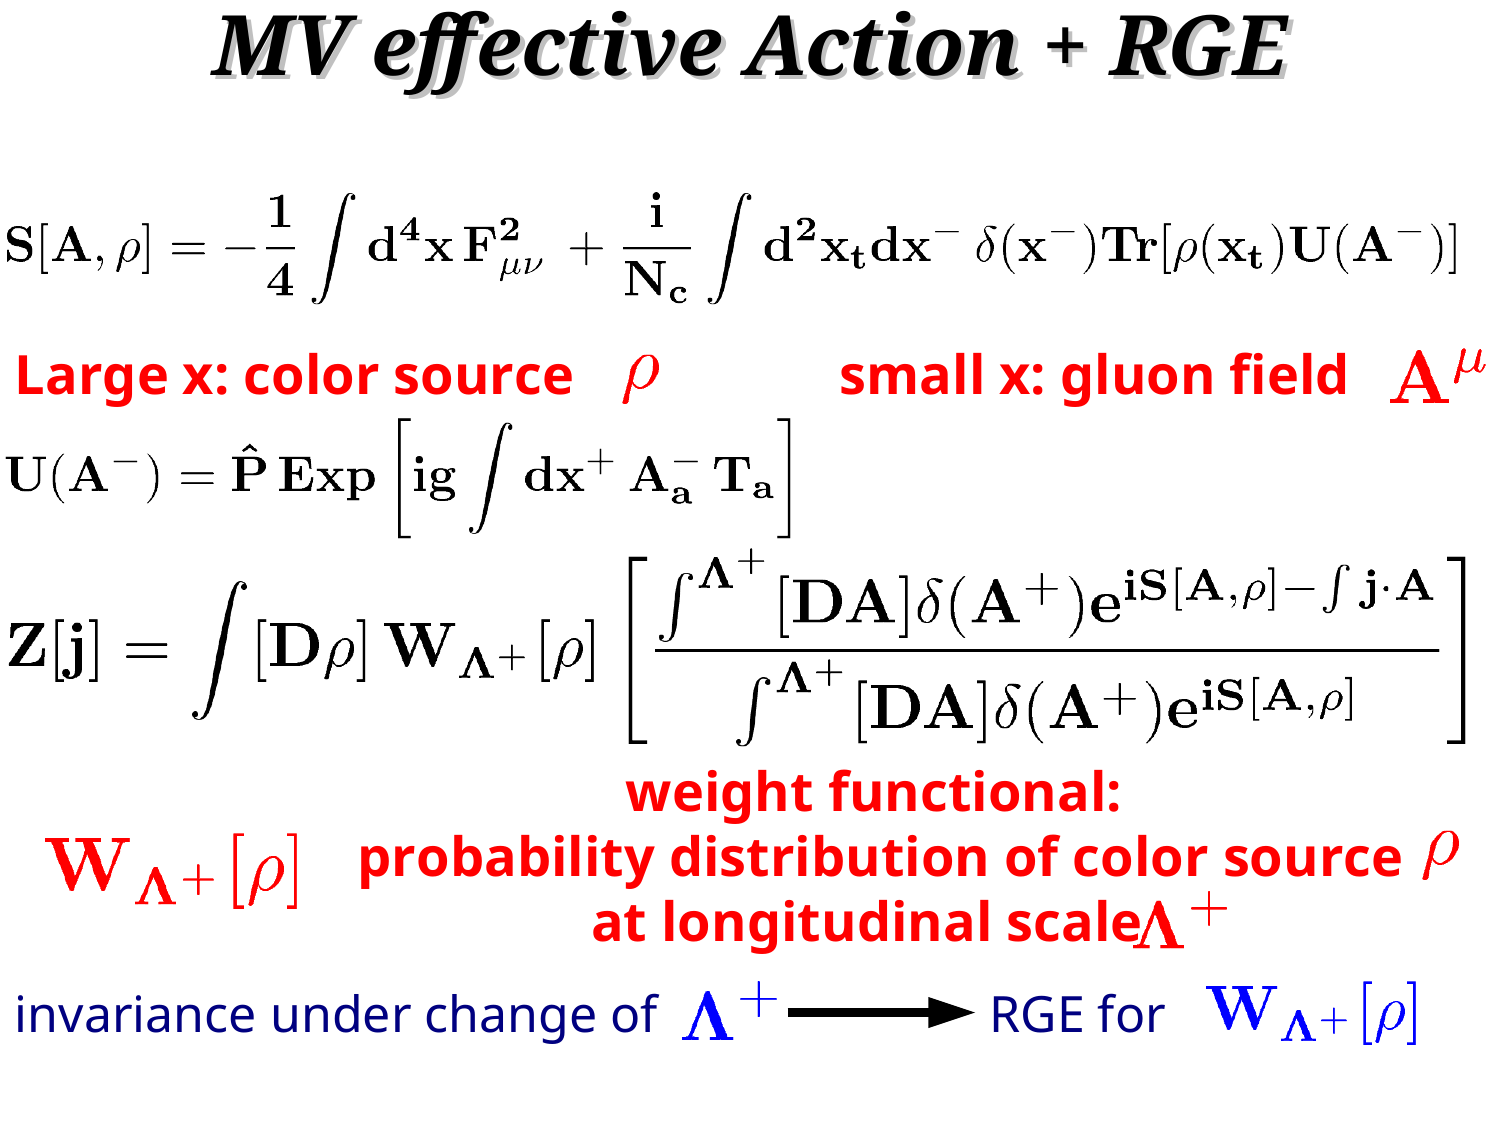

# MV effective Action + RGE
Large x: color source
small x: gluon field
weight functional:
probability distribution of color source
at longitudinal scale
invariance under change of
RGE for